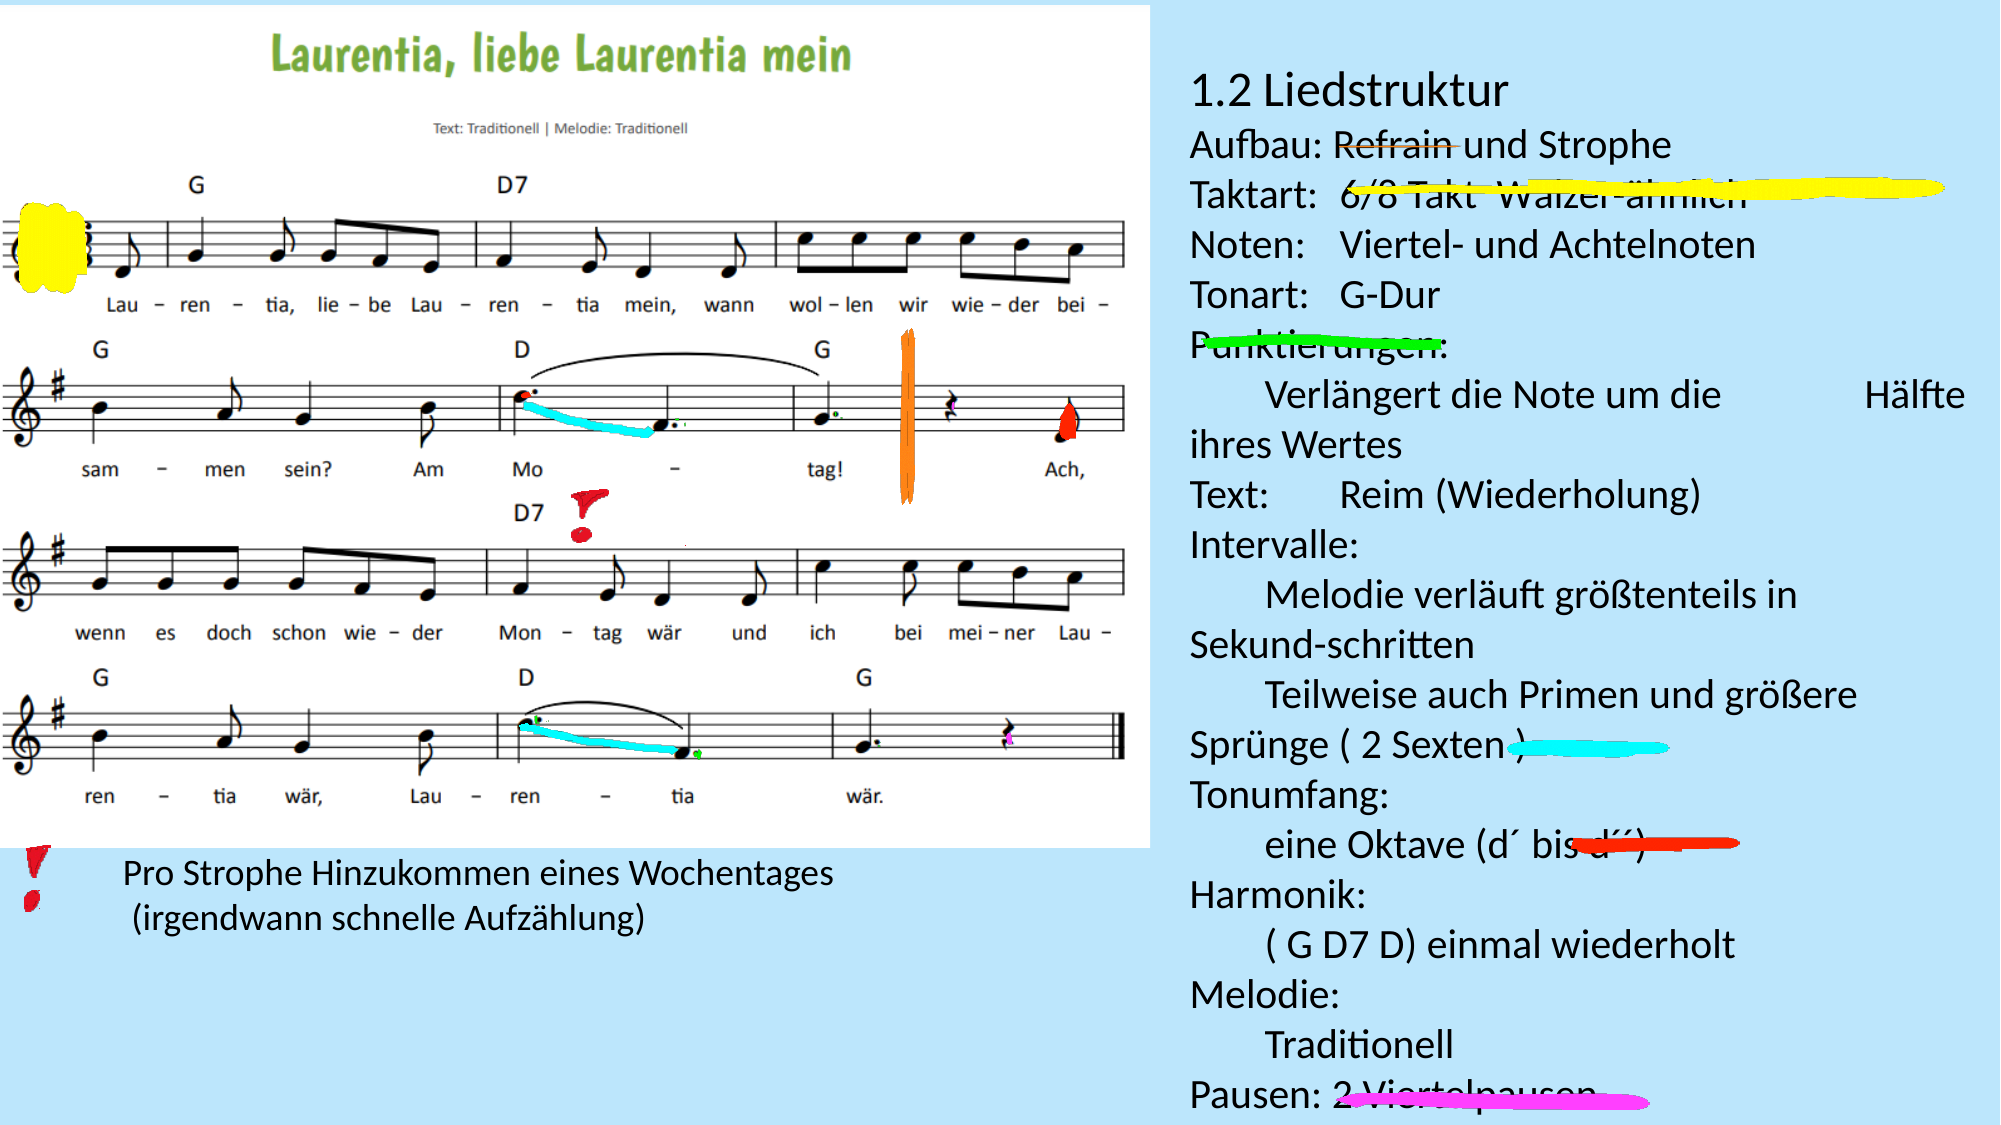

1.2 Liedstruktur
Aufbau: Refrain und Strophe
Taktart:	6/8 Takt Walzer-ähnlich
Noten: 	Viertel- und Achtelnoten
Tonart: 	G-Dur
Punktierungen:
	Verlängert die Note um die 		Hälfte ihres Wertes
Text: 	Reim (Wiederholung)
Intervalle:
	Melodie verläuft größtenteils in 	Sekund-schritten
	Teilweise auch Primen und größere 	Sprünge ( 2 Sexten )
Tonumfang:
	eine Oktave (d´ bis d´´)
Harmonik:
	( G D7 D) einmal wiederholt
Melodie:
	Traditionell
Pausen: 2 Viertelpausen
Pro Strophe Hinzukommen eines Wochentages
 (irgendwann schnelle Aufzählung)